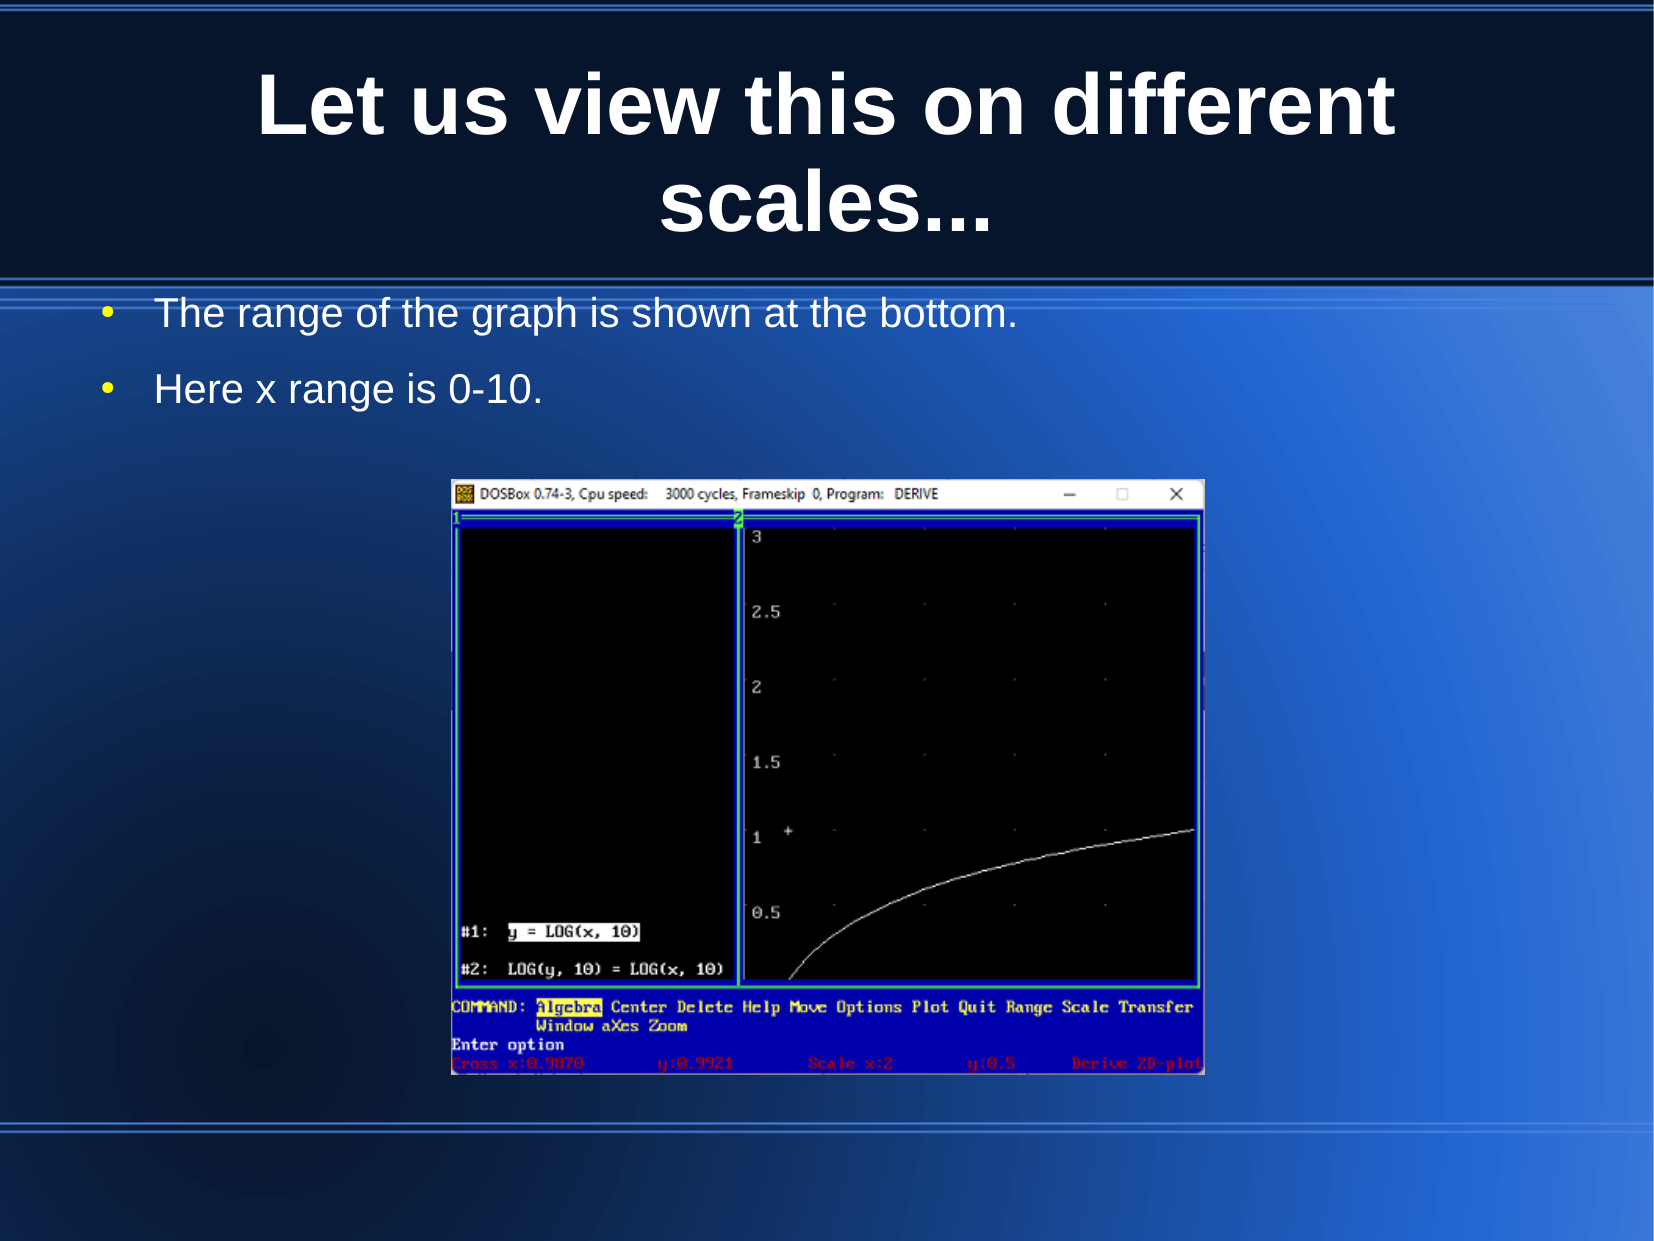

# Let us view this on different scales...
The range of the graph is shown at the bottom.
Here x range is 0-10.